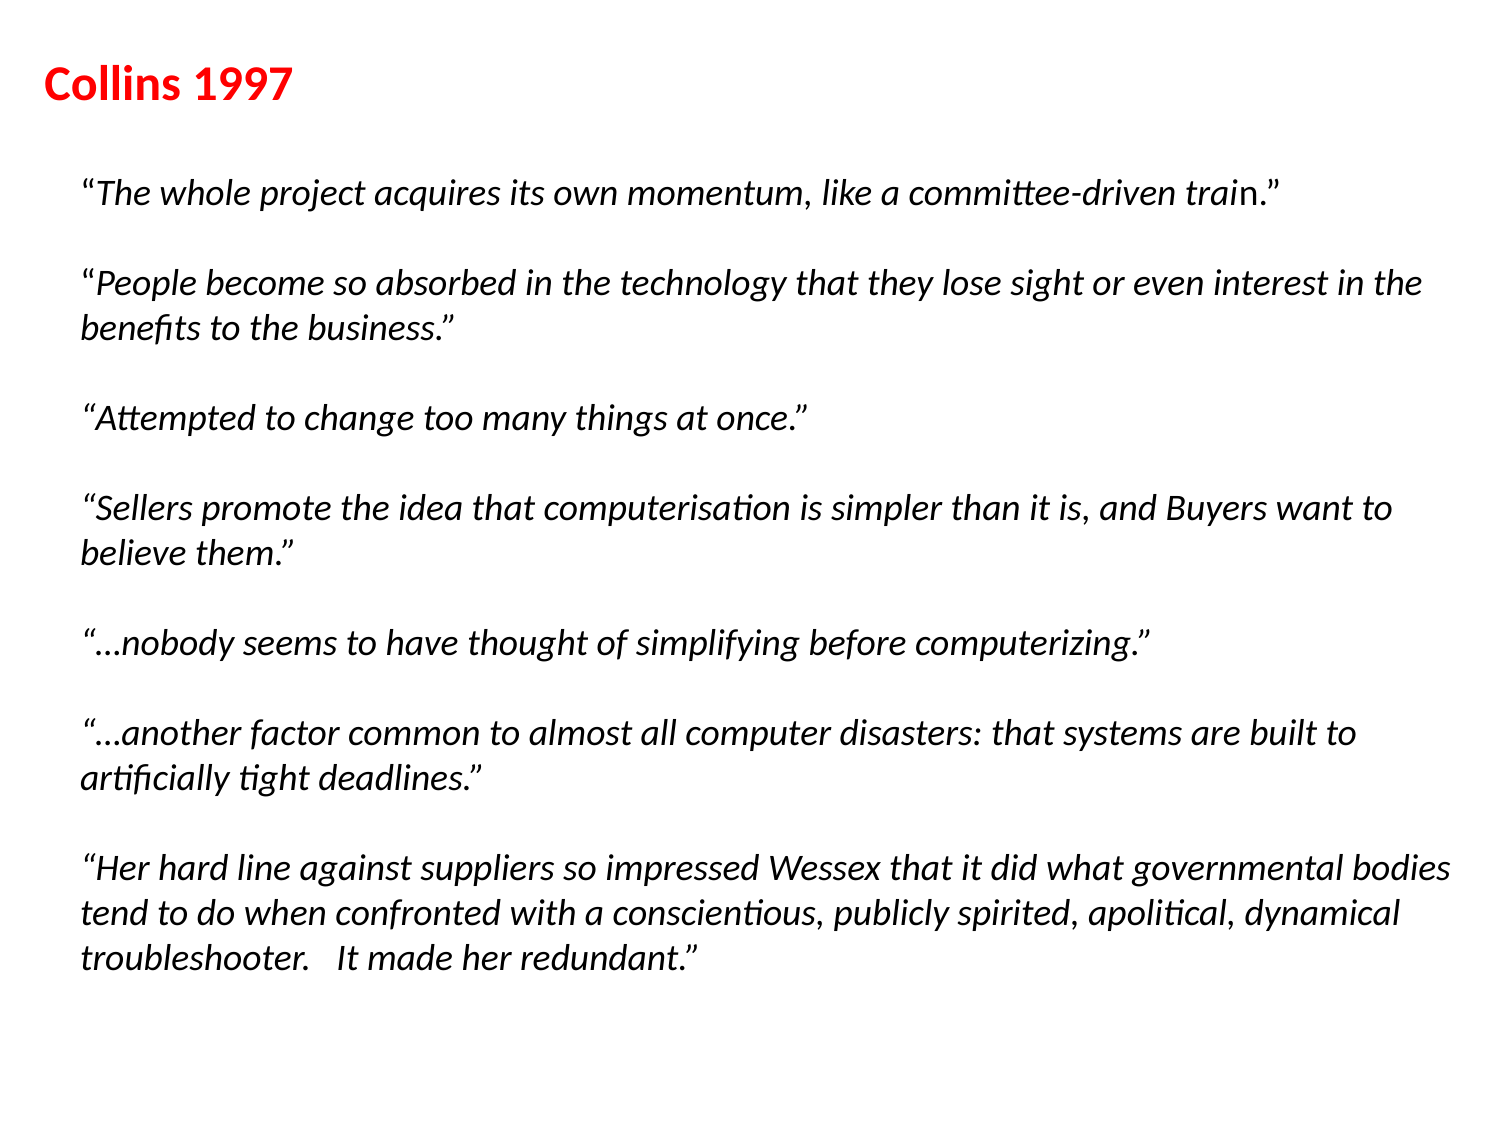

Collins 1997
“The whole project acquires its own momentum, like a committee-driven train.”
“People become so absorbed in the technology that they lose sight or even interest in the benefits to the business.”
“Attempted to change too many things at once.”
“Sellers promote the idea that computerisation is simpler than it is, and Buyers want to believe them.”
“…nobody seems to have thought of simplifying before computerizing.”
“…another factor common to almost all computer disasters: that systems are built to artificially tight deadlines.”
“Her hard line against suppliers so impressed Wessex that it did what governmental bodies tend to do when confronted with a conscientious, publicly spirited, apolitical, dynamical troubleshooter. It made her redundant.”